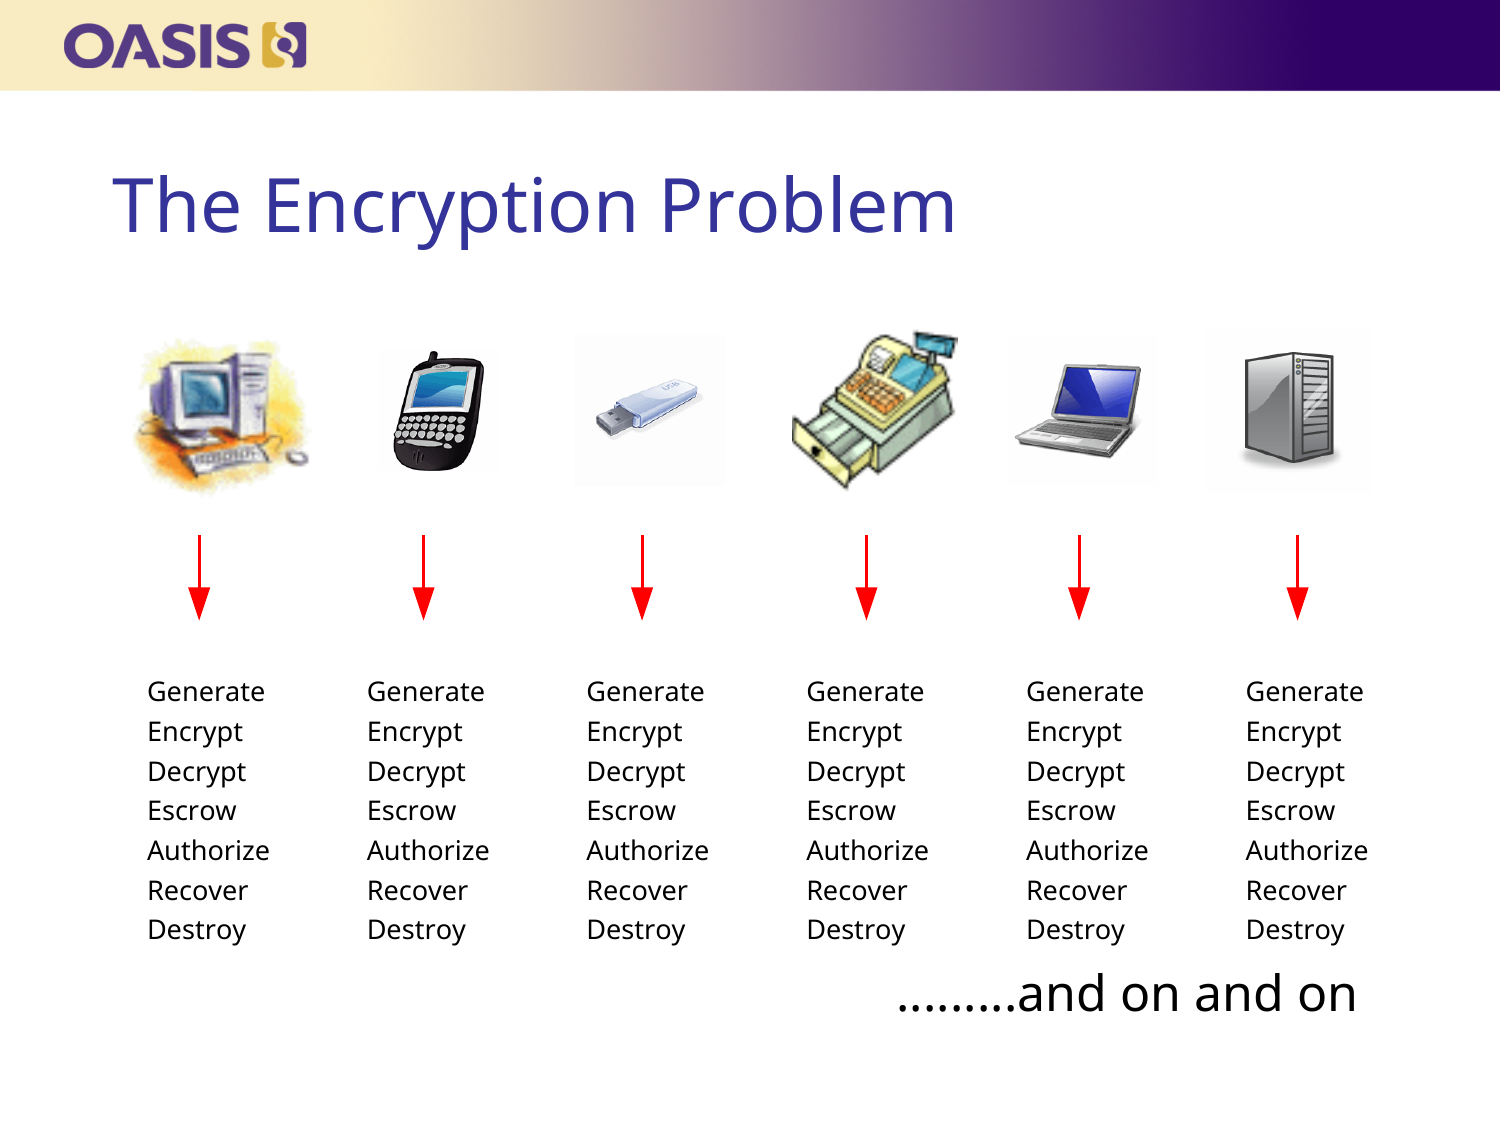

# The Encryption Problem
 Generate
 Encrypt
 Decrypt
 Escrow
 Authorize
 Recover
 Destroy
 Generate
 Encrypt
 Decrypt
 Escrow
 Authorize
 Recover
 Destroy
 Generate
 Encrypt
 Decrypt
 Escrow
 Authorize
 Recover
 Destroy
 Generate
 Encrypt
 Decrypt
 Escrow
 Authorize
 Recover
 Destroy
 Generate
 Encrypt
 Decrypt
 Escrow
 Authorize
 Recover
 Destroy
 Generate
 Encrypt
 Decrypt
 Escrow
 Authorize
 Recover
 Destroy
.........and on and on